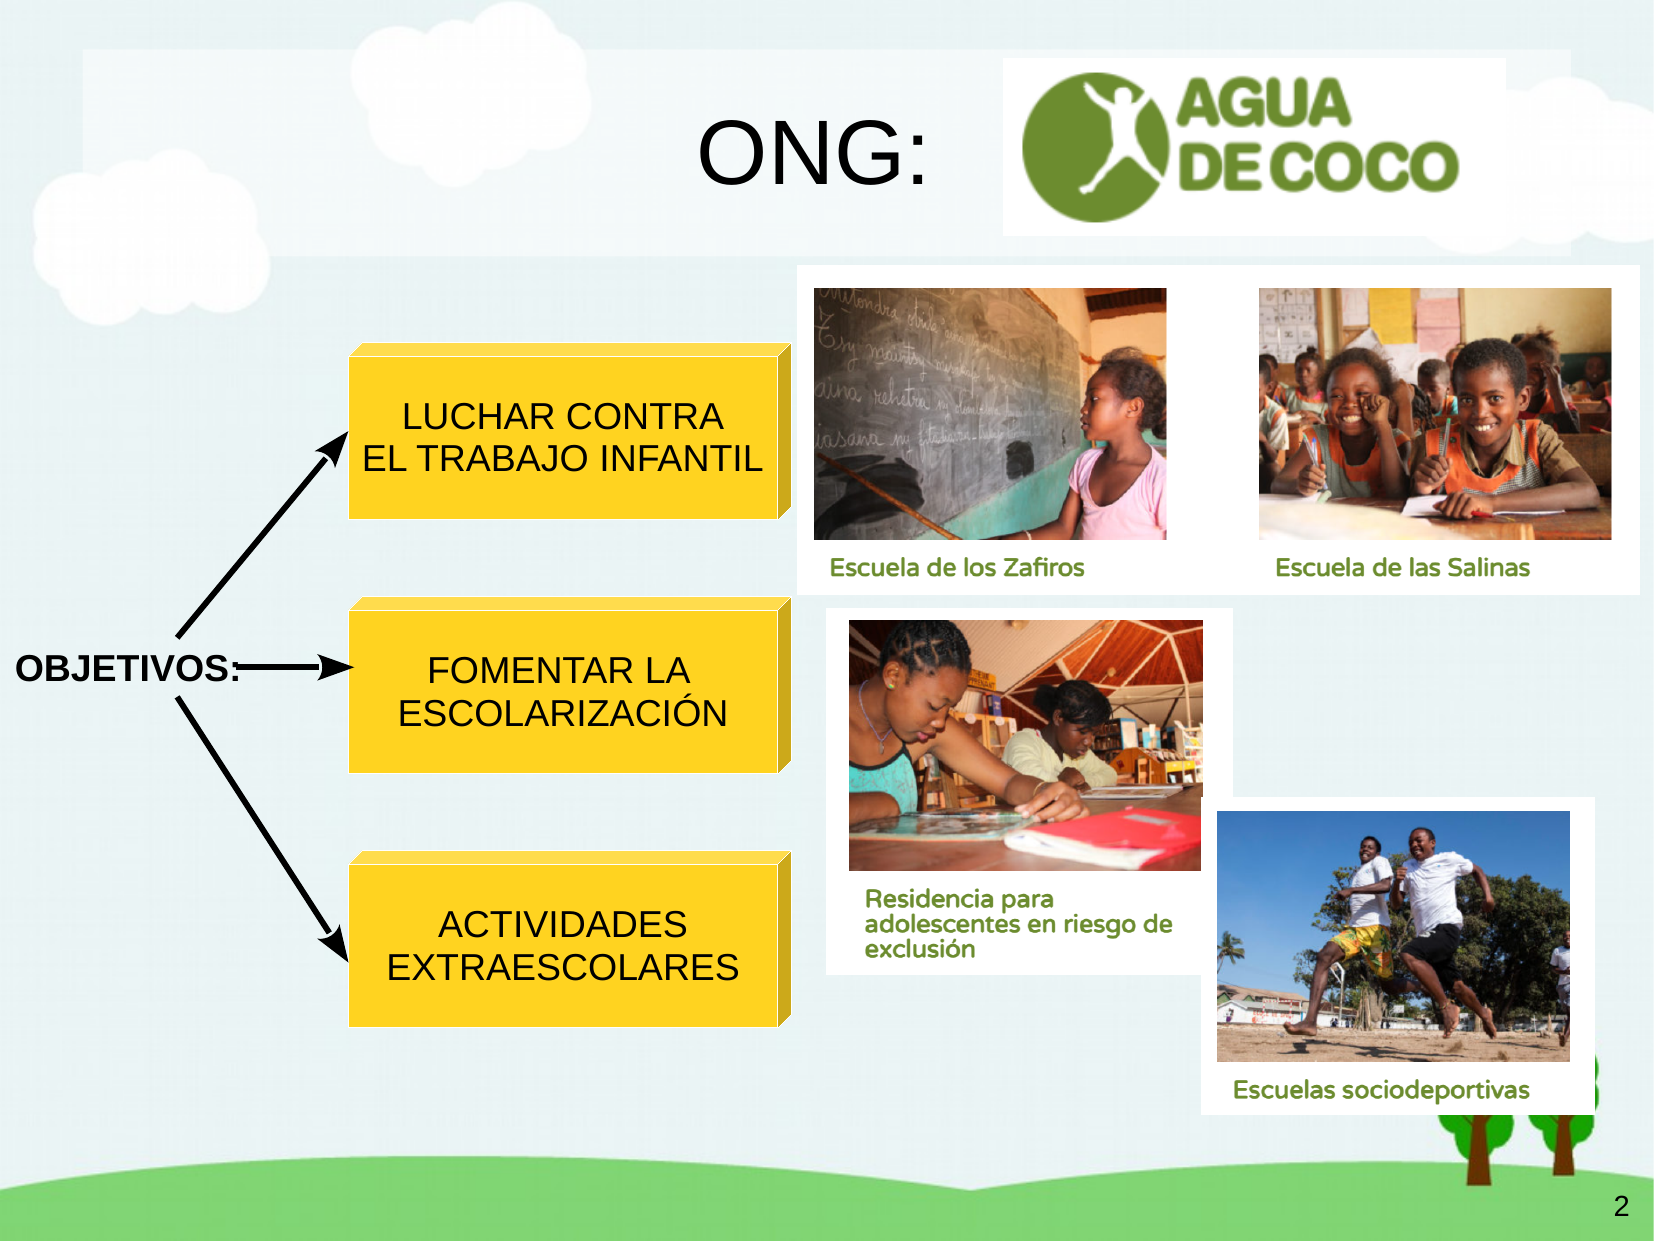

# ONG:
LUCHAR CONTRA
EL TRABAJO INFANTIL
FOMENTAR LA
ESCOLARIZACIÓN
OBJETIVOS:
ACTIVIDADES
EXTRAESCOLARES
2